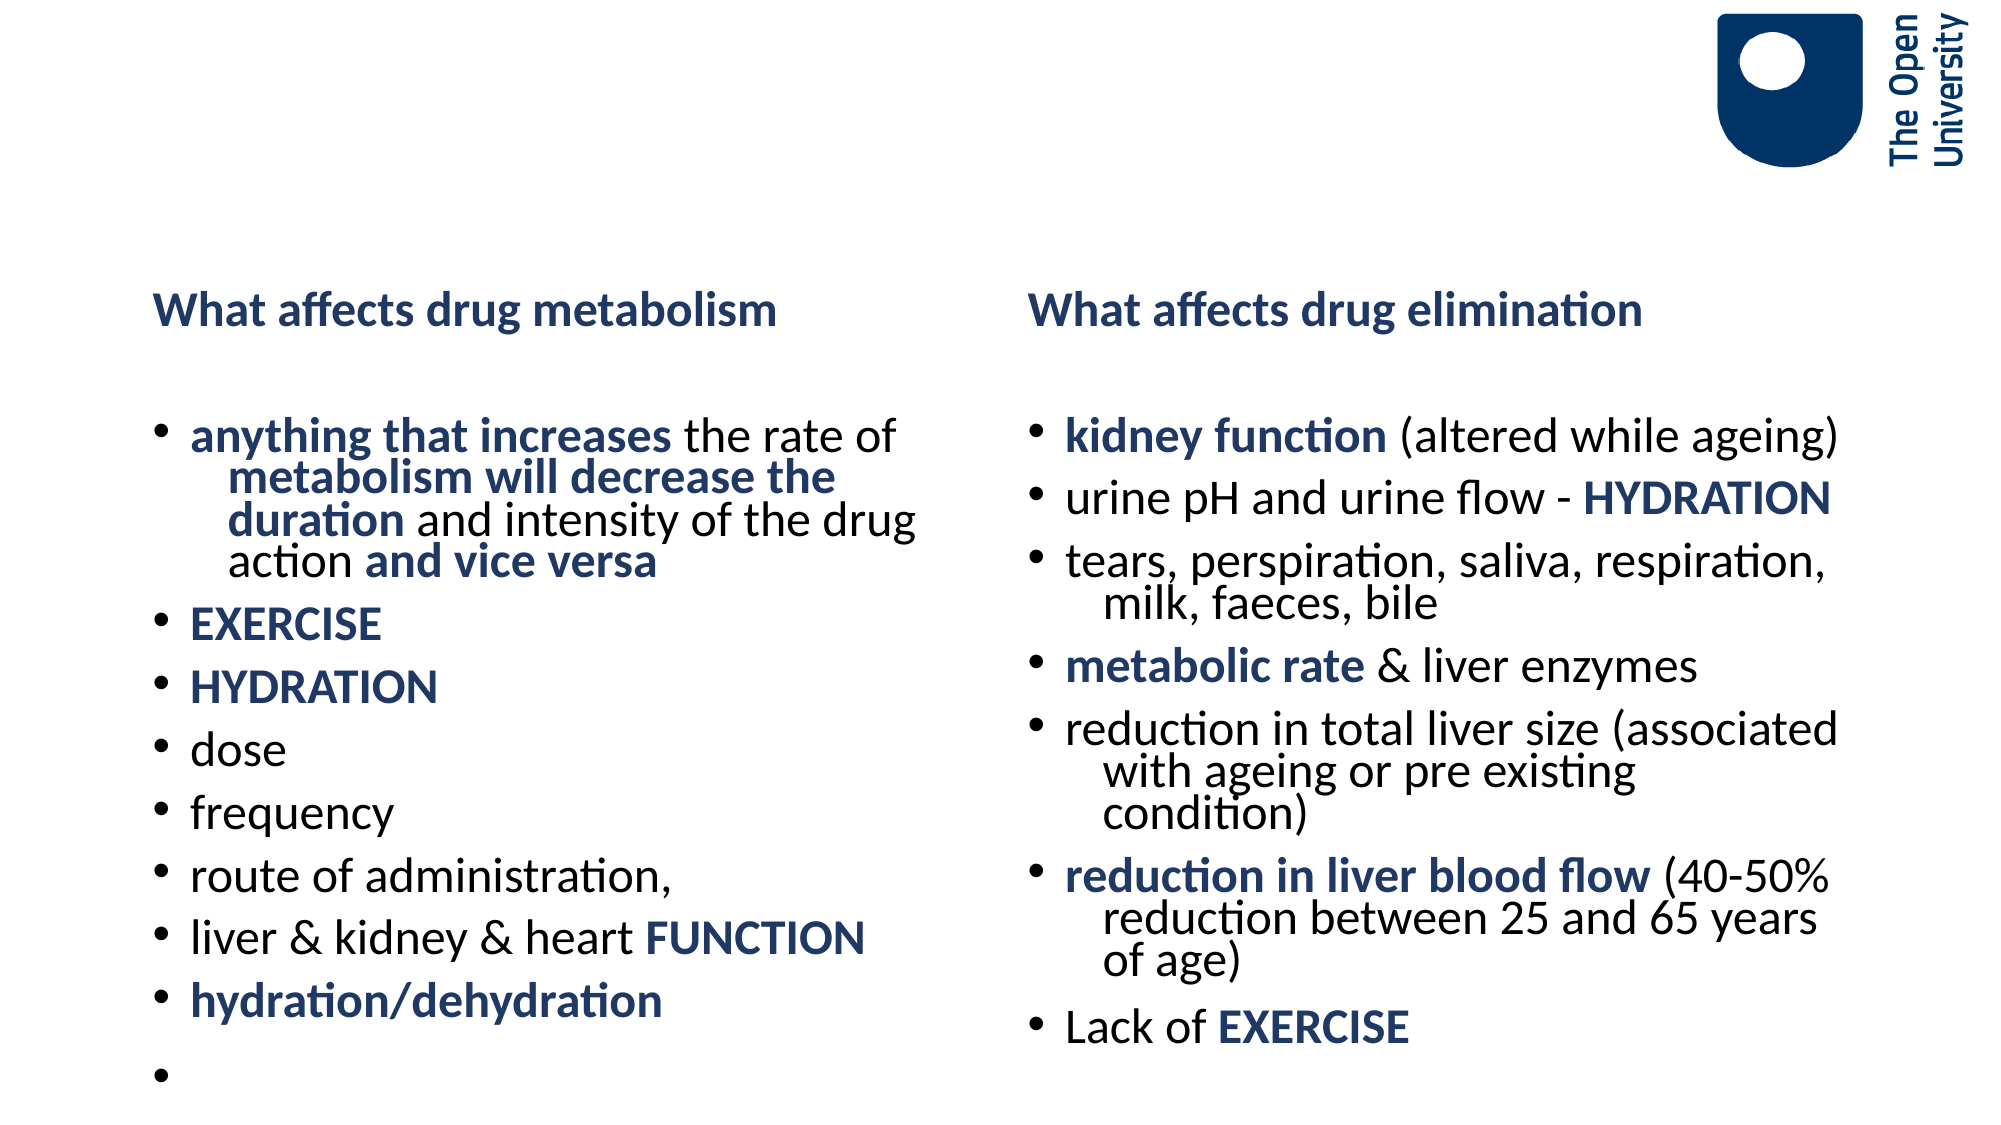

# What affects drug metabolism
What affects drug elimination
anything that increases the rate of metabolism will decrease the duration and intensity of the drug action and vice versa
EXERCISE
HYDRATION
dose
frequency
route of administration,
liver & kidney & heart FUNCTION
hydration/dehydration
kidney function (altered while ageing)
urine pH and urine flow - HYDRATION
tears, perspiration, saliva, respiration, milk, faeces, bile
metabolic rate & liver enzymes
reduction in total liver size (associated with ageing or pre existing condition)
reduction in liver blood flow (40-50% reduction between 25 and 65 years of age)
Lack of EXERCISE